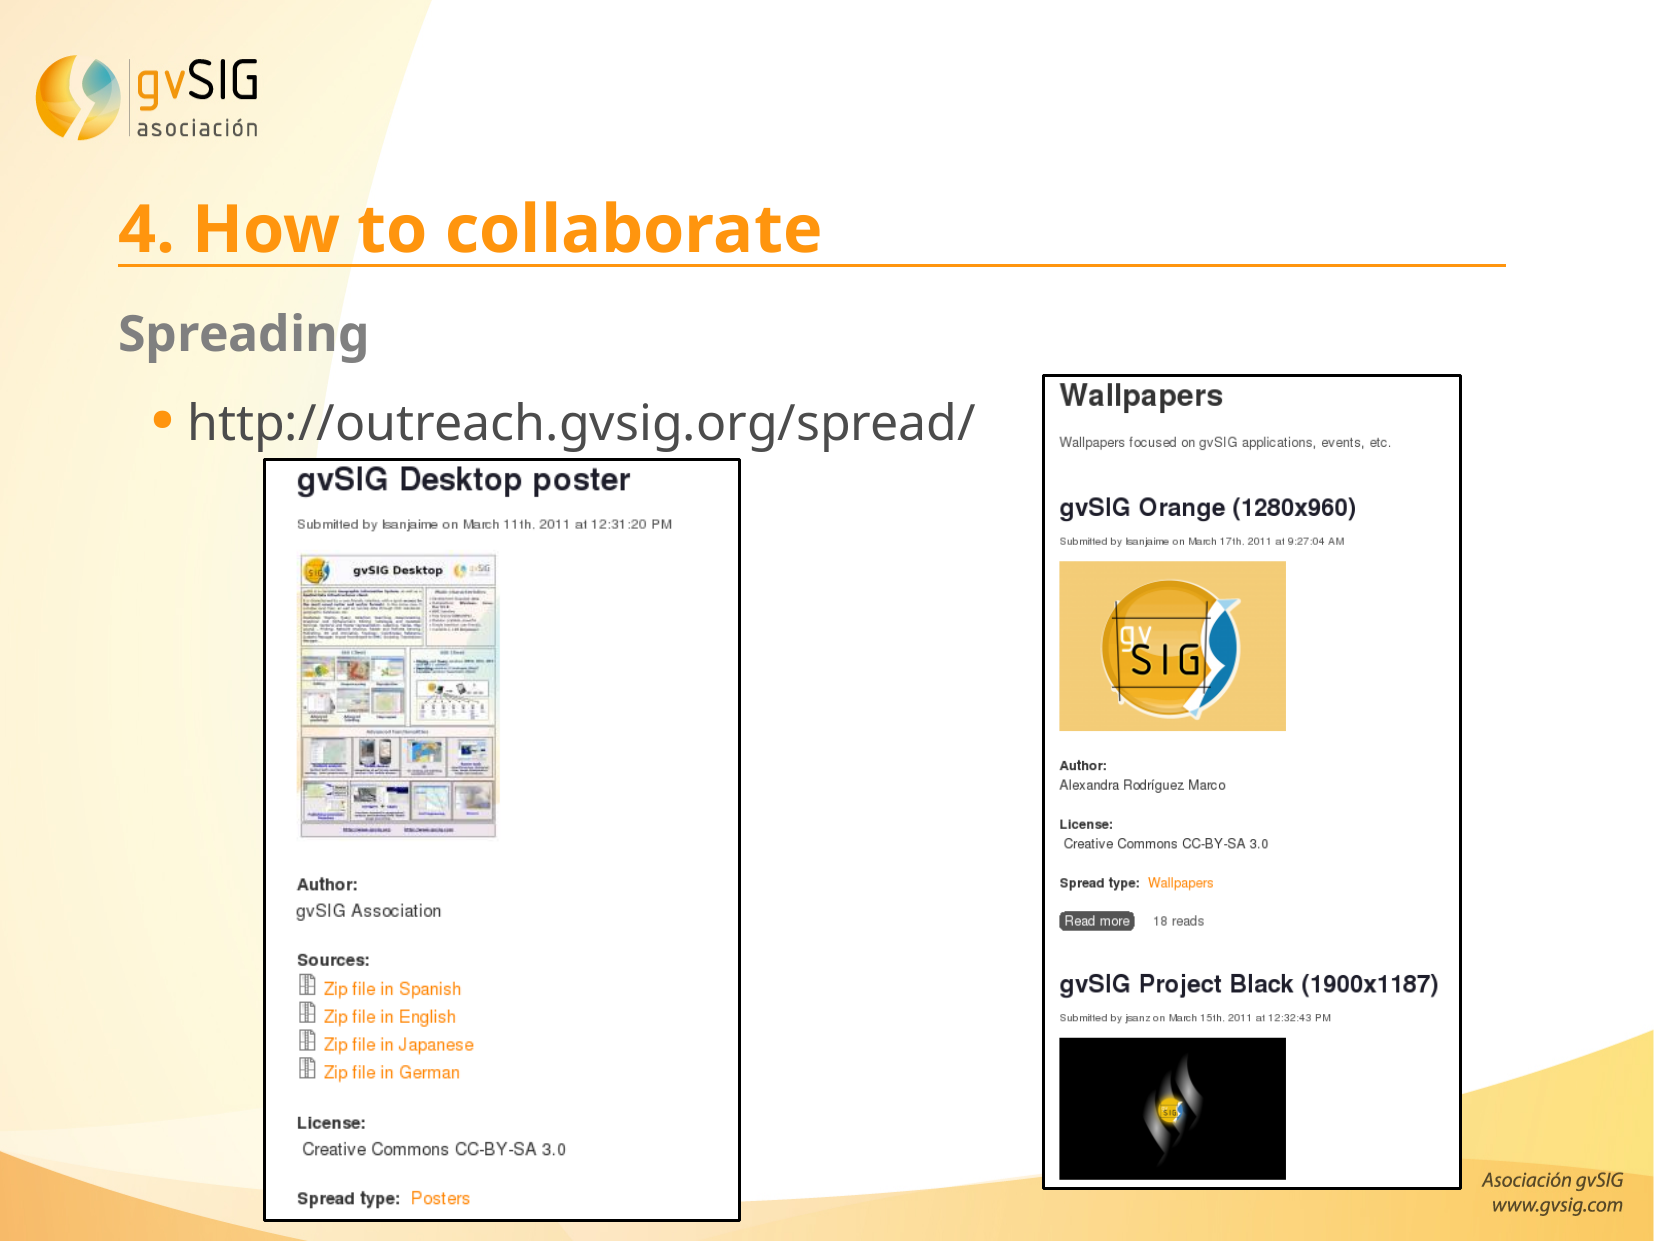

# 4. How to collaborate
Spreading
 http://outreach.gvsig.org/spread/